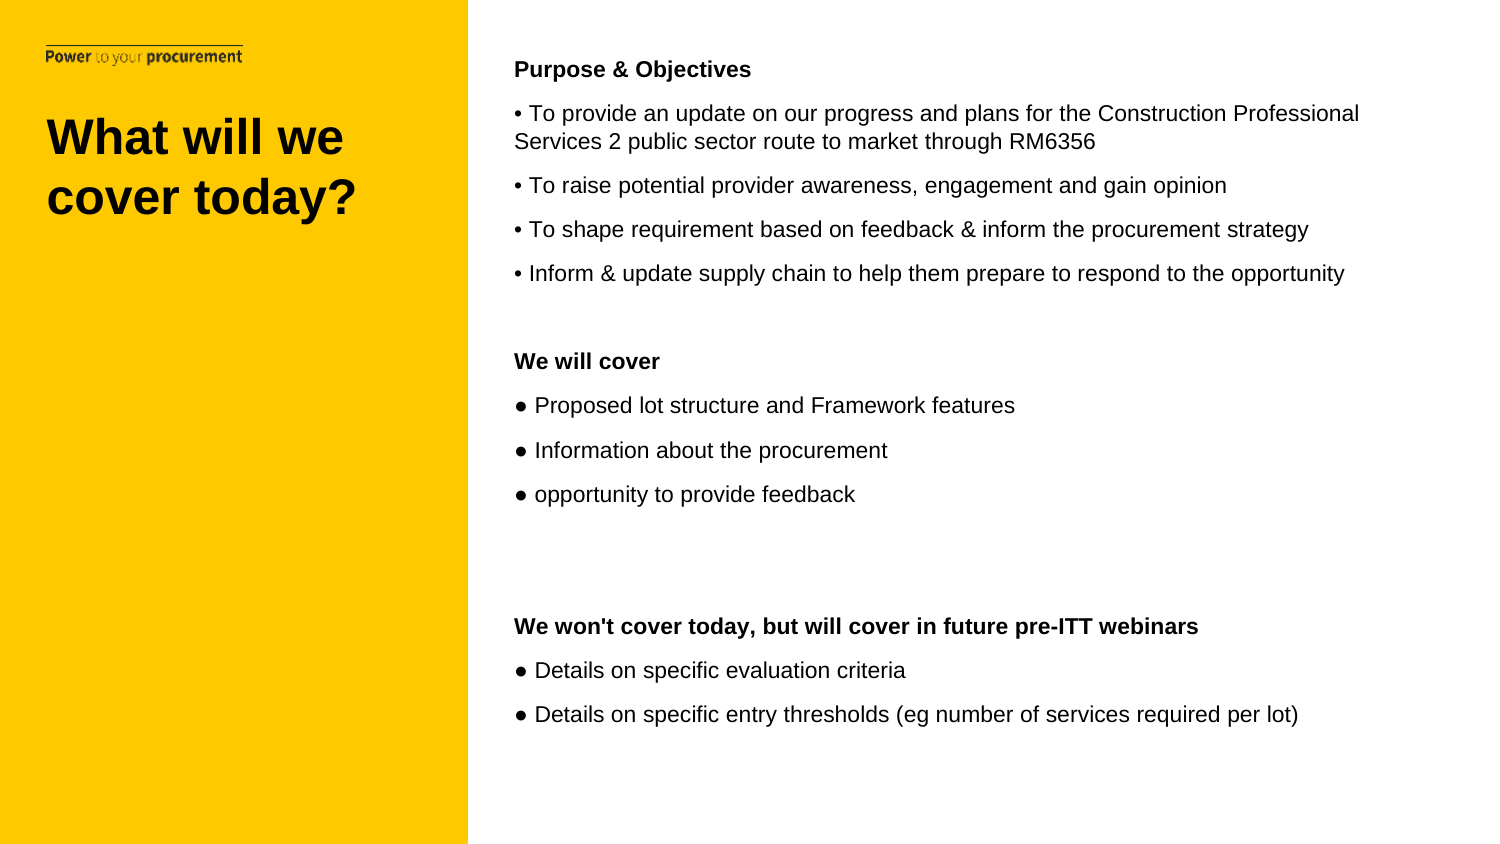

# Purpose & Objectives
• To provide an update on our progress and plans for the Construction Professional Services 2 public sector route to market through RM6356
• To raise potential provider awareness, engagement and gain opinion
• To shape requirement based on feedback & inform the procurement strategy
• Inform & update supply chain to help them prepare to respond to the opportunity
We will cover
● Proposed lot structure and Framework features
● Information about the procurement
● opportunity to provide feedback
We won't cover today, but will cover in future pre-ITT webinars
● Details on specific evaluation criteria
● Details on specific entry thresholds (eg number of services required per lot)
What will we cover today?